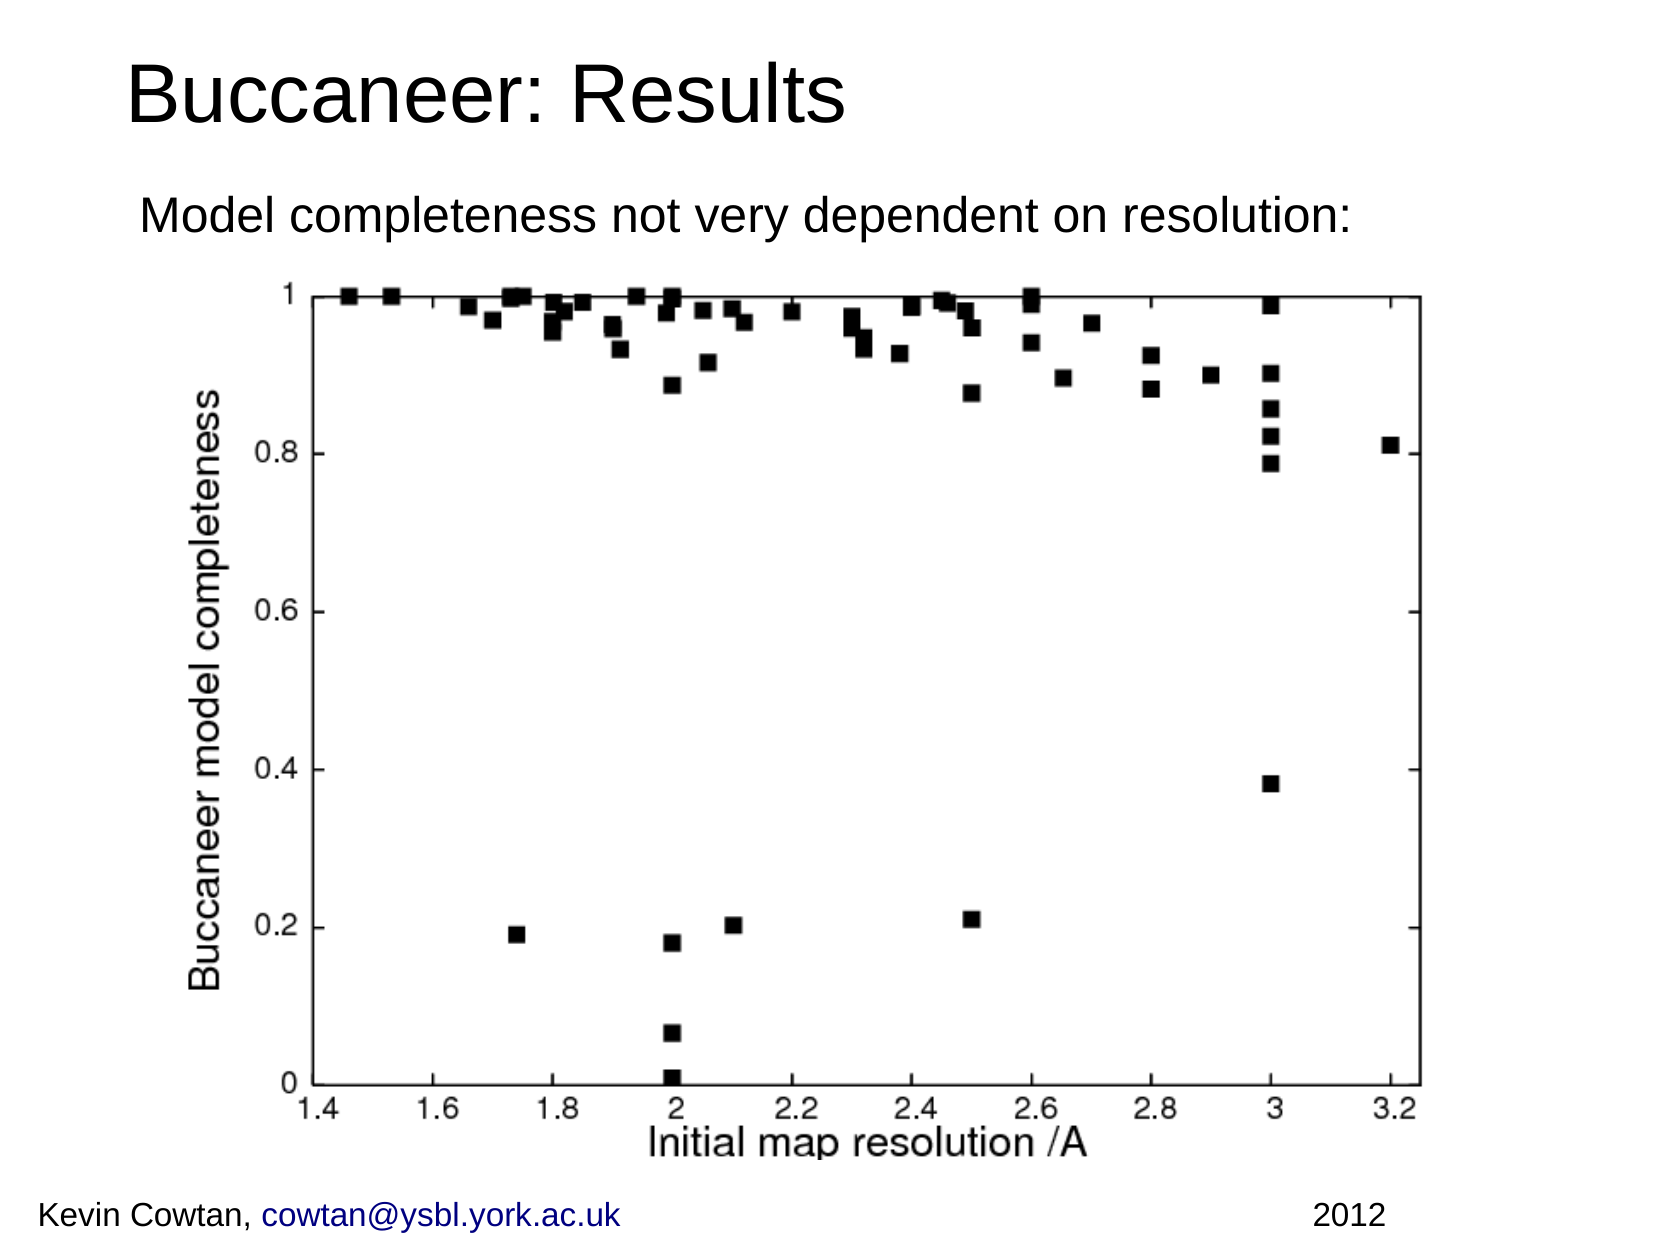

# Buccaneer: Results
Model completeness not very dependent on resolution: